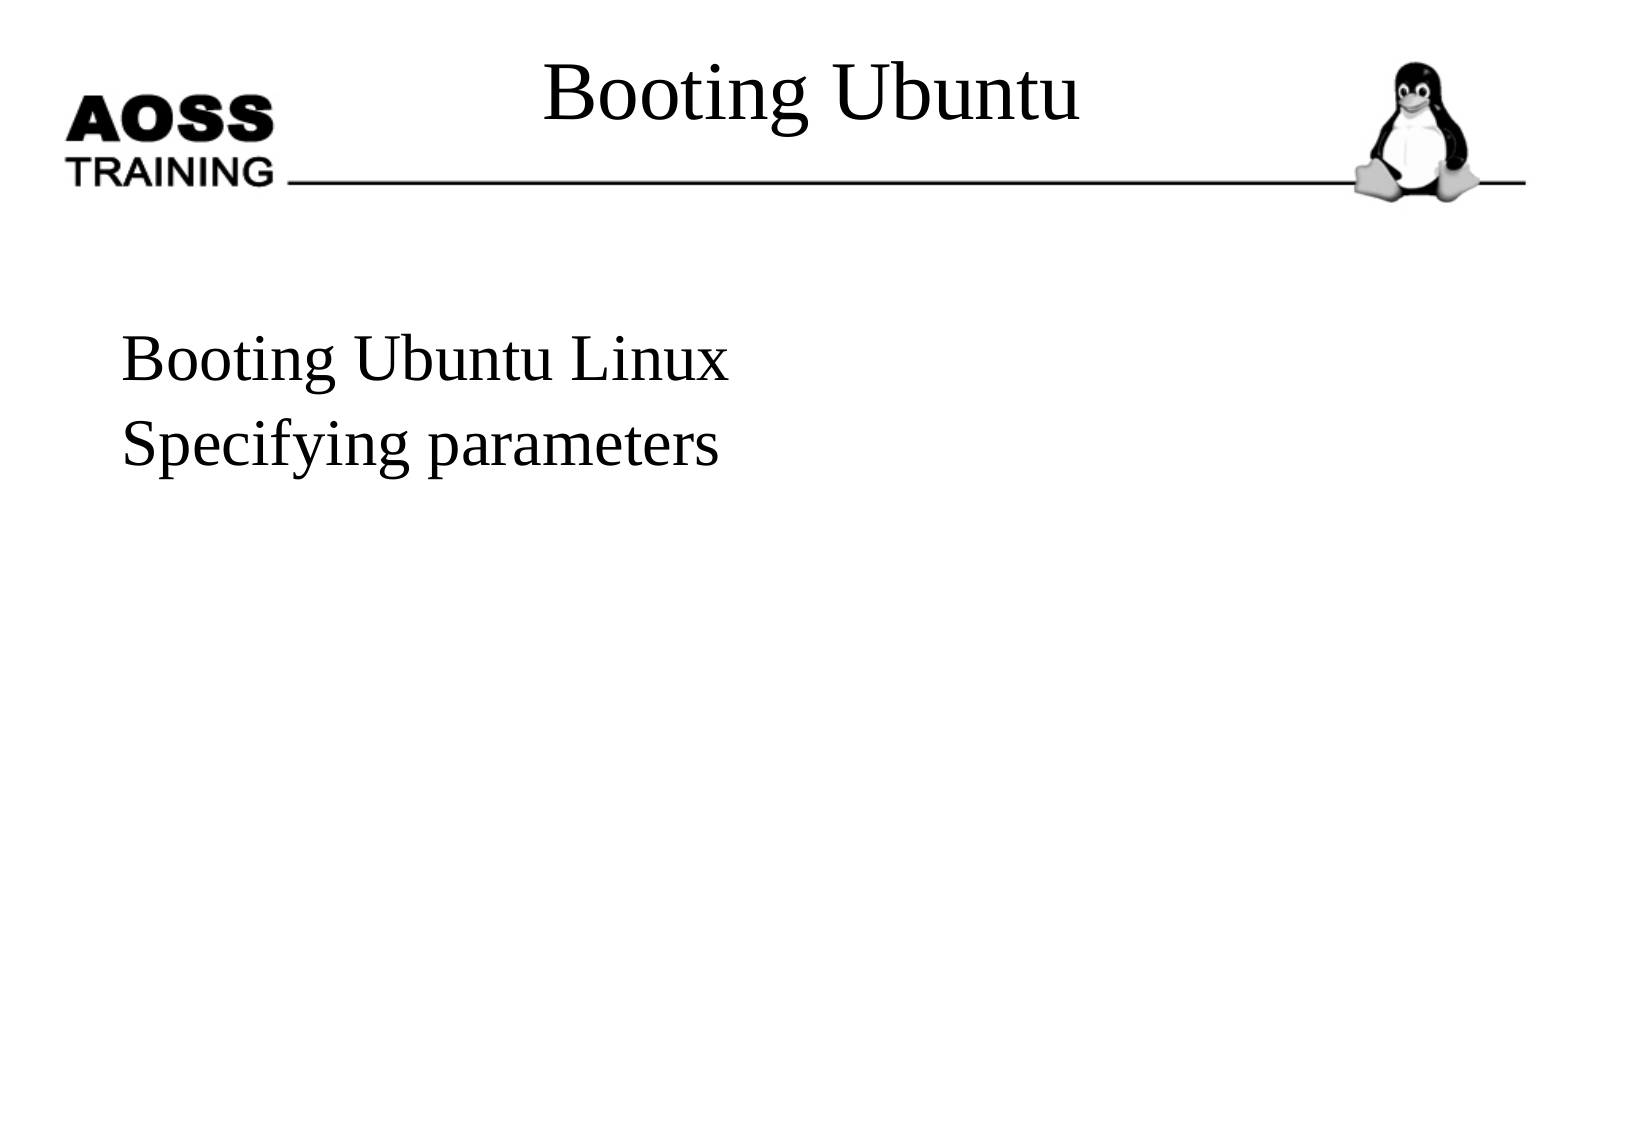

# Booting Ubuntu
Booting Ubuntu Linux
Specifying parameters